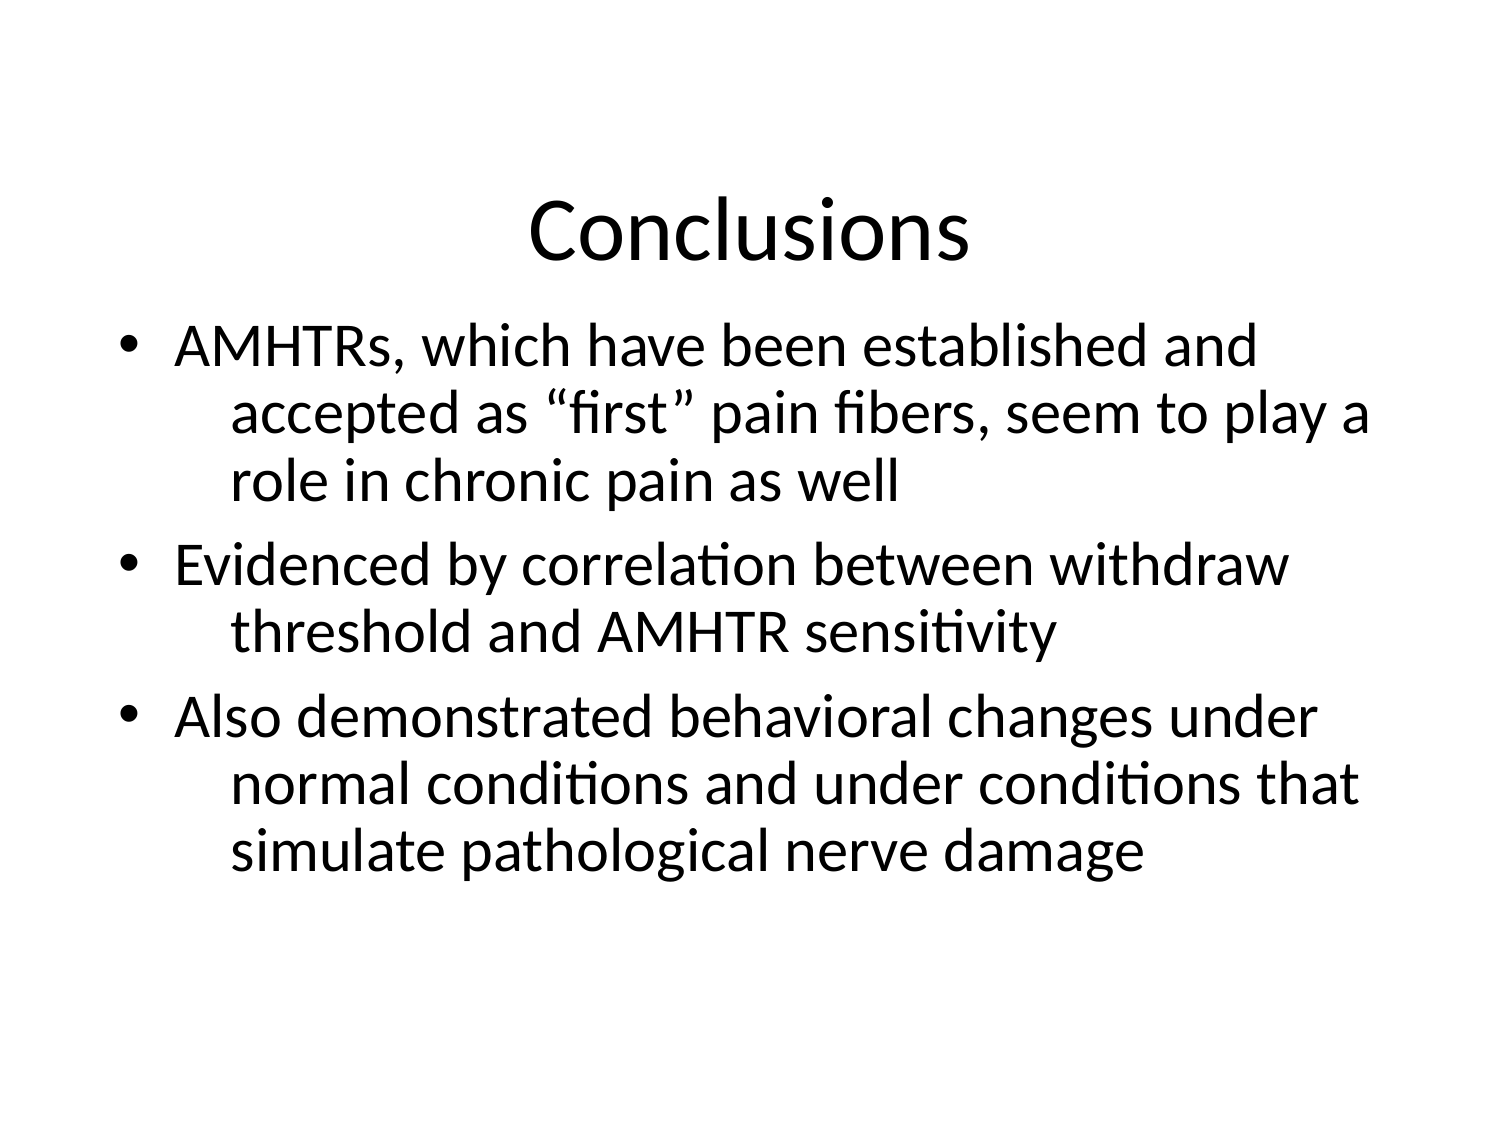

# Conclusions
AMHTRs, which have been established and accepted as “first” pain fibers, seem to play a role in chronic pain as well
Evidenced by correlation between withdraw threshold and AMHTR sensitivity
Also demonstrated behavioral changes under normal conditions and under conditions that simulate pathological nerve damage